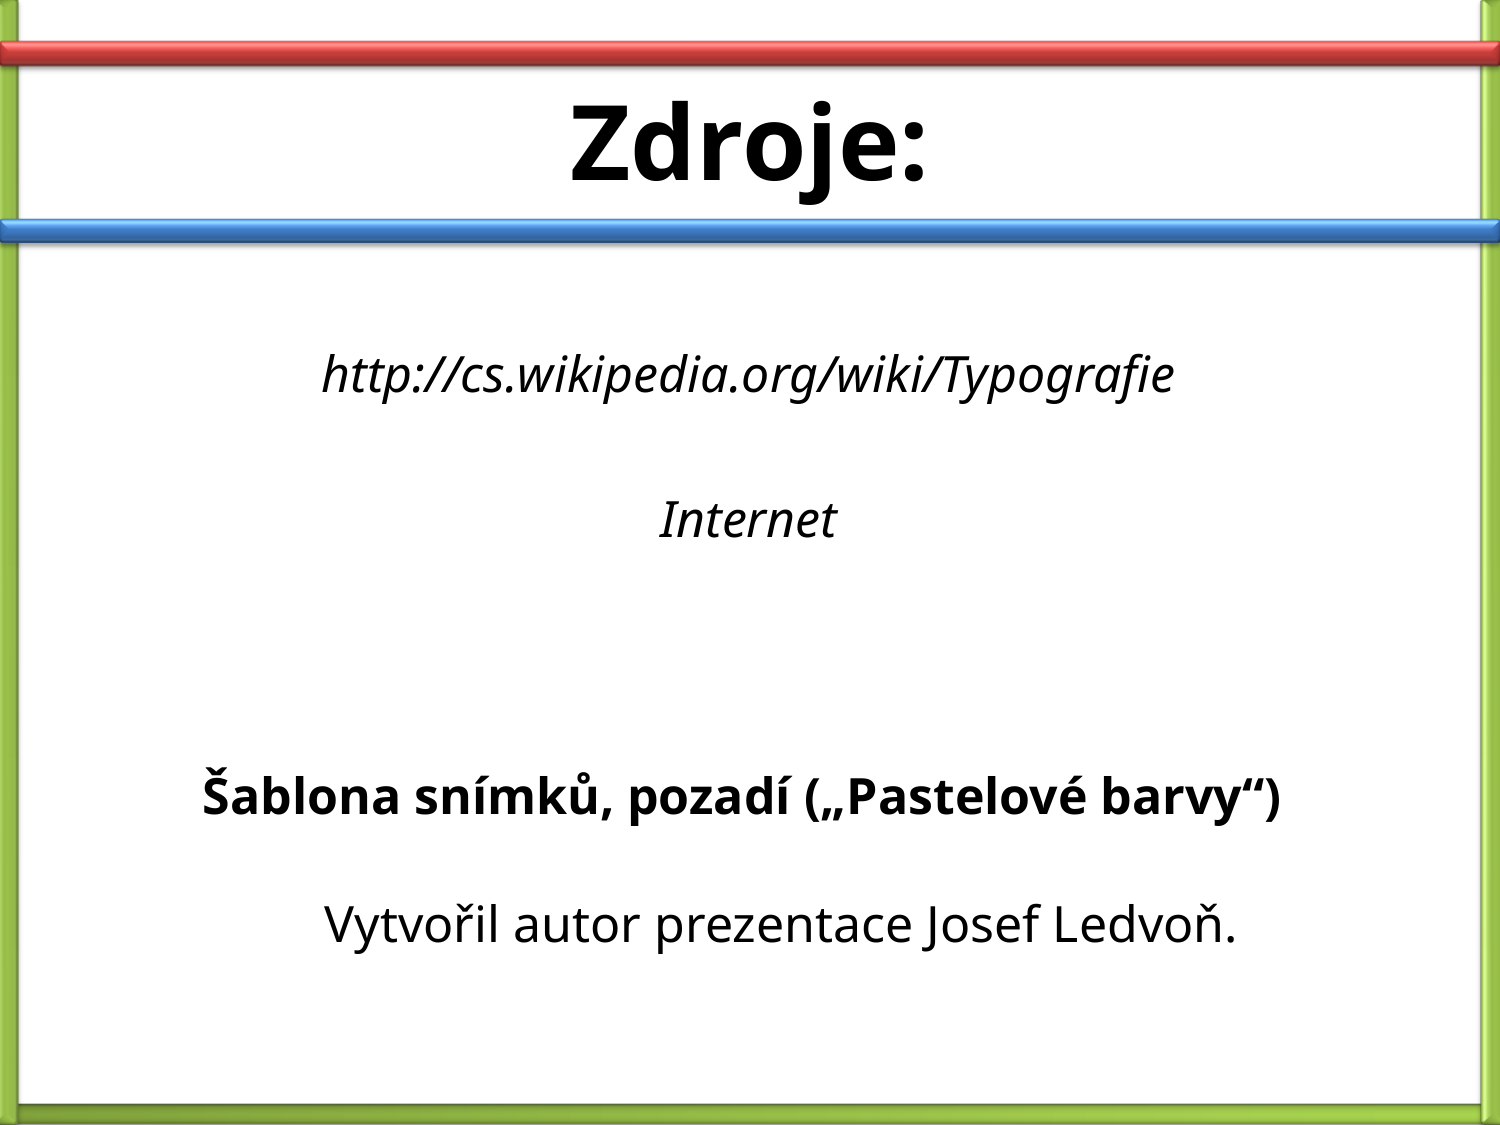

# Zdroje:
http://cs.wikipedia.org/wiki/Typografie
Internet
Šablona snímků, pozadí („Pastelové barvy“)
Vytvořil autor prezentace Josef Ledvoň.